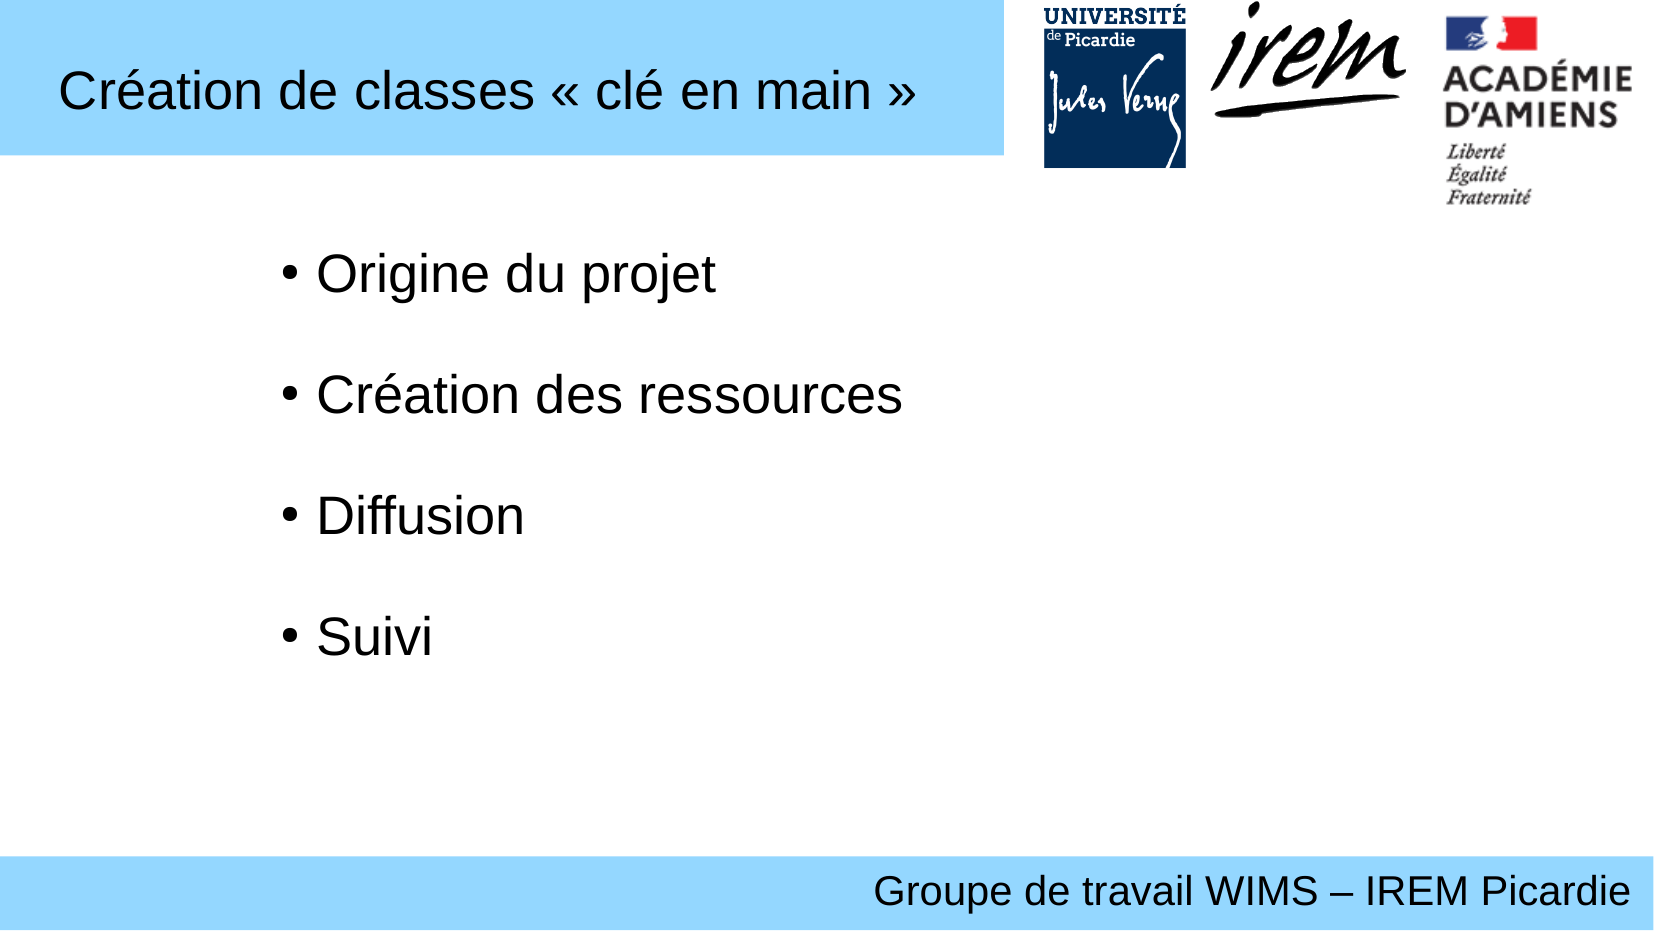

# Création de classes « clé en main »
Origine du projet
Création des ressources
Diffusion
Suivi
 Groupe de travail WIMS – IREM Picardie